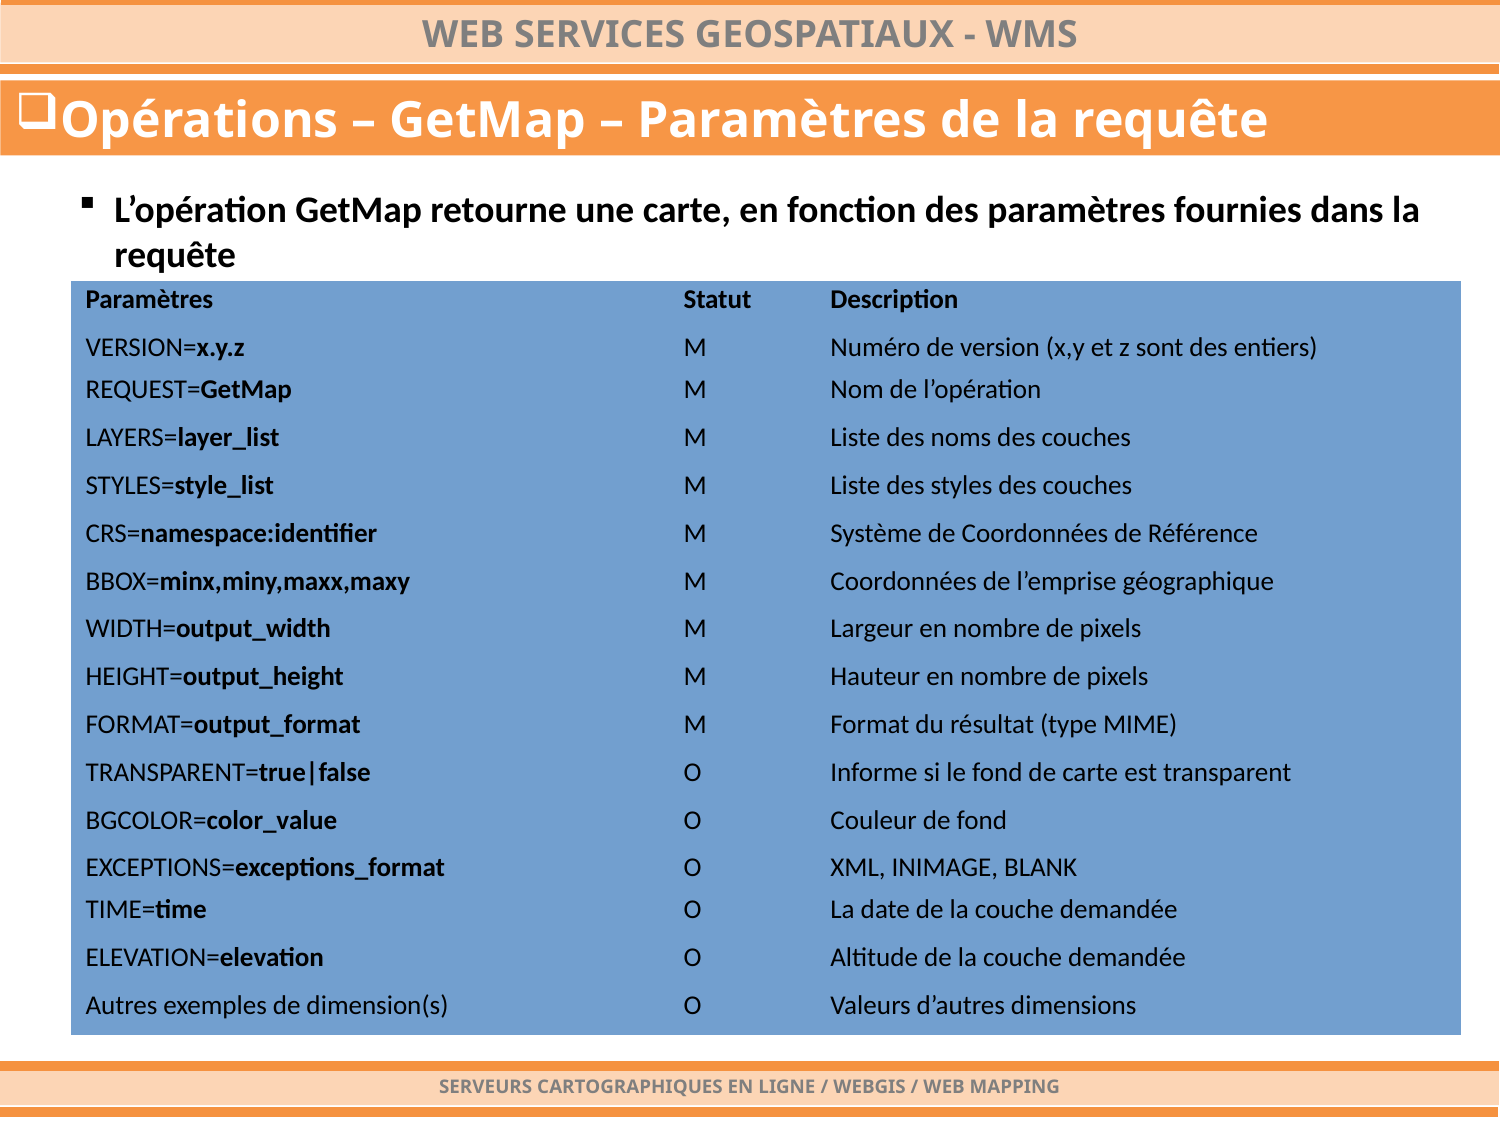

WEB SERVICES GEOSPATIAUX - WMS
Opérations – GetMap – Paramètres de la requête
L’opération GetMap retourne une carte, en fonction des paramètres fournies dans la requête
| Paramètres | Statut | Description |
| --- | --- | --- |
| VERSION=x.y.z | M | Numéro de version (x,y et z sont des entiers) |
| REQUEST=GetMap | M | Nom de l’opération |
| LAYERS=layer\_list | M | Liste des noms des couches |
| STYLES=style\_list | M | Liste des styles des couches |
| CRS=namespace:identifier | M | Système de Coordonnées de Référence |
| BBOX=minx,miny,maxx,maxy | M | Coordonnées de l’emprise géographique |
| WIDTH=output\_width | M | Largeur en nombre de pixels |
| HEIGHT=output\_height | M | Hauteur en nombre de pixels |
| FORMAT=output\_format | M | Format du résultat (type MIME) |
| TRANSPARENT=true|false | O | Informe si le fond de carte est transparent |
| BGCOLOR=color\_value | O | Couleur de fond |
| EXCEPTIONS=exceptions\_format | O | XML, INIMAGE, BLANK |
| TIME=time | O | La date de la couche demandée |
| ELEVATION=elevation | O | Altitude de la couche demandée |
| Autres exemples de dimension(s) | O | Valeurs d’autres dimensions |
SERVEURS CARTOGRAPHIQUES EN LIGNE / WEBGIS / WEB MAPPING